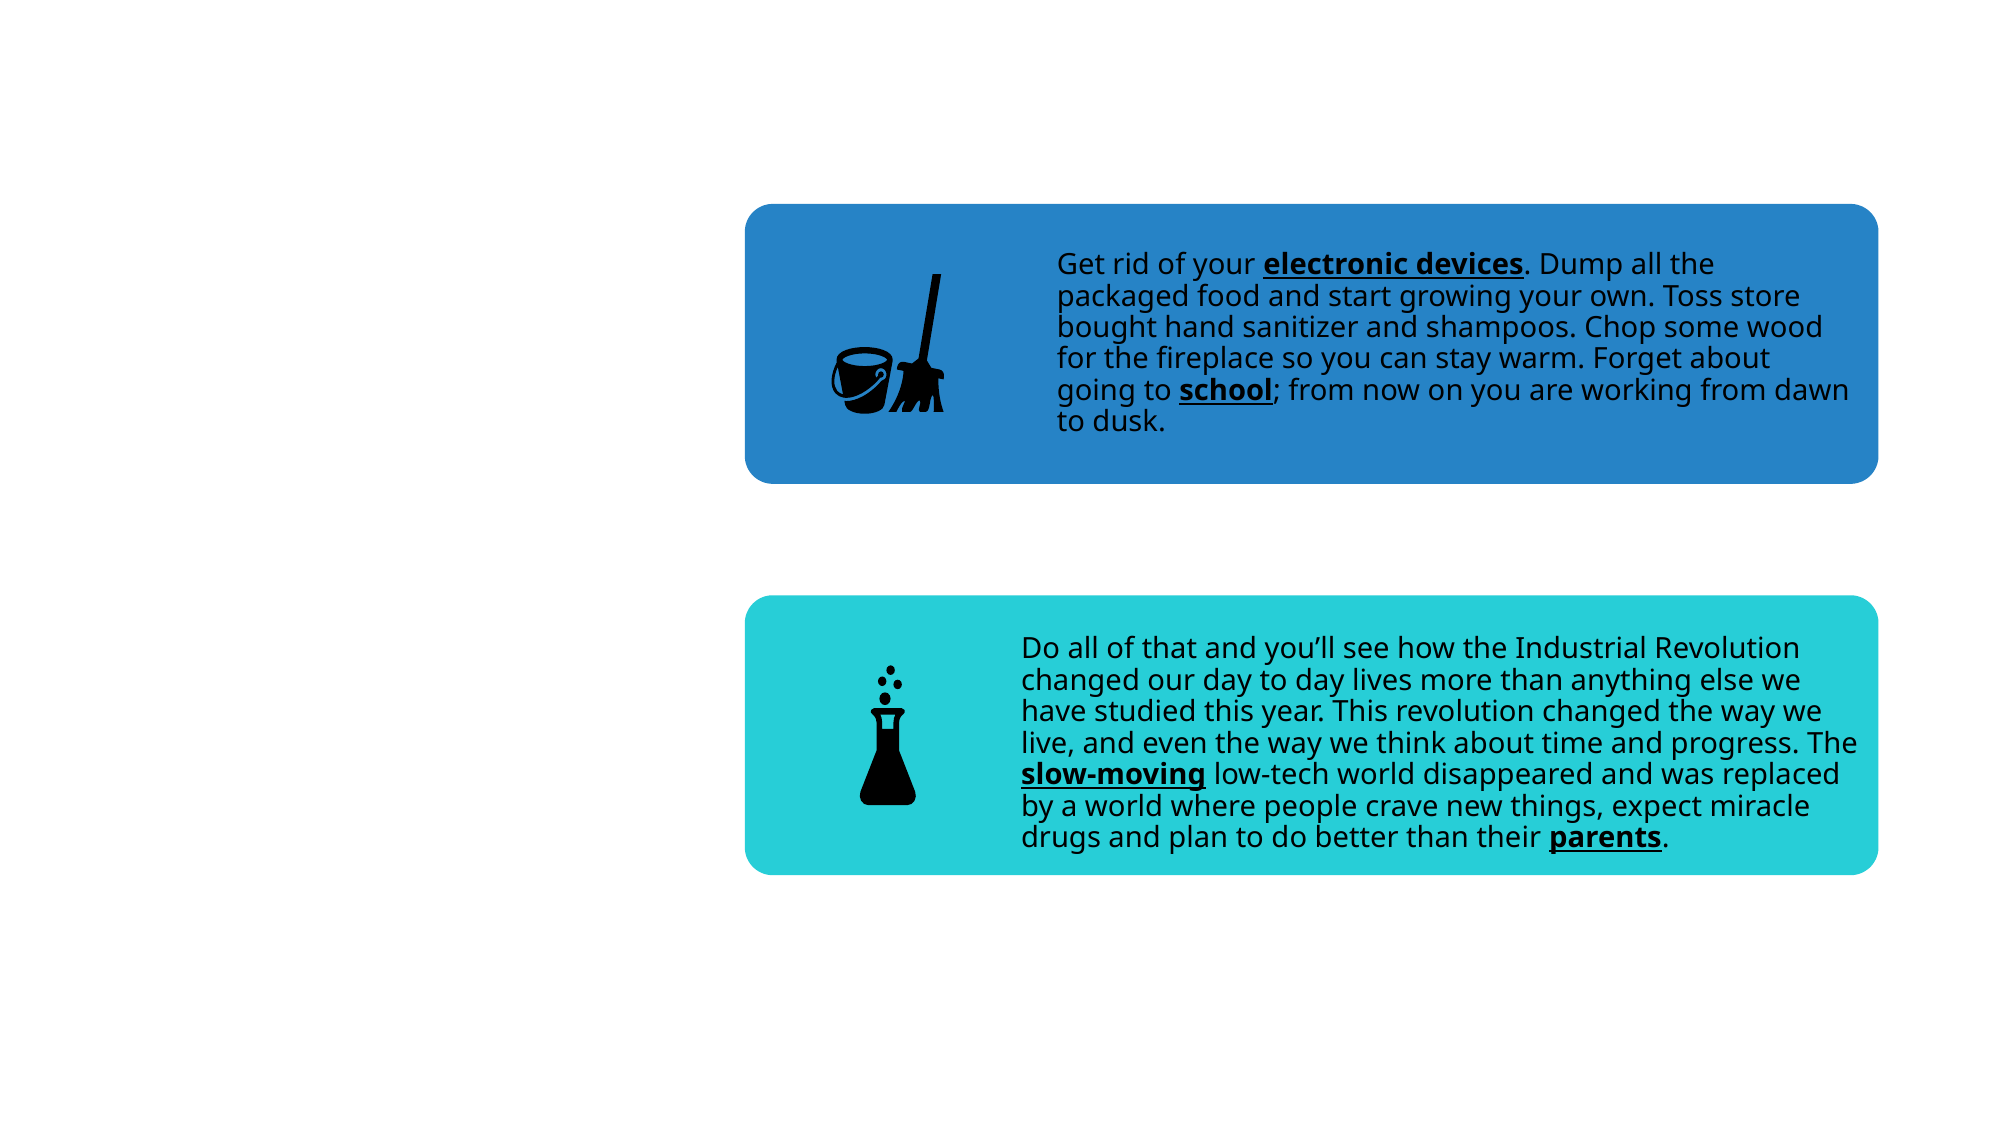

# Turn off your phone… unplug your refrigerator
Get rid of your electronic devices. Dump all the packaged food and start growing your own. Toss store bought hand sanitizer and shampoos. Chop some wood for the fireplace so you can stay warm. Forget about going to school; from now on you are working from dawn to dusk.
Do all of that and you’ll see how the Industrial Revolution changed our day to day lives more than anything else we have studied this year. This revolution changed the way we live, and even the way we think about time and progress. The slow-moving low-tech world disappeared and was replaced by a world where people crave new things, expect miracle drugs and plan to do better than their parents.